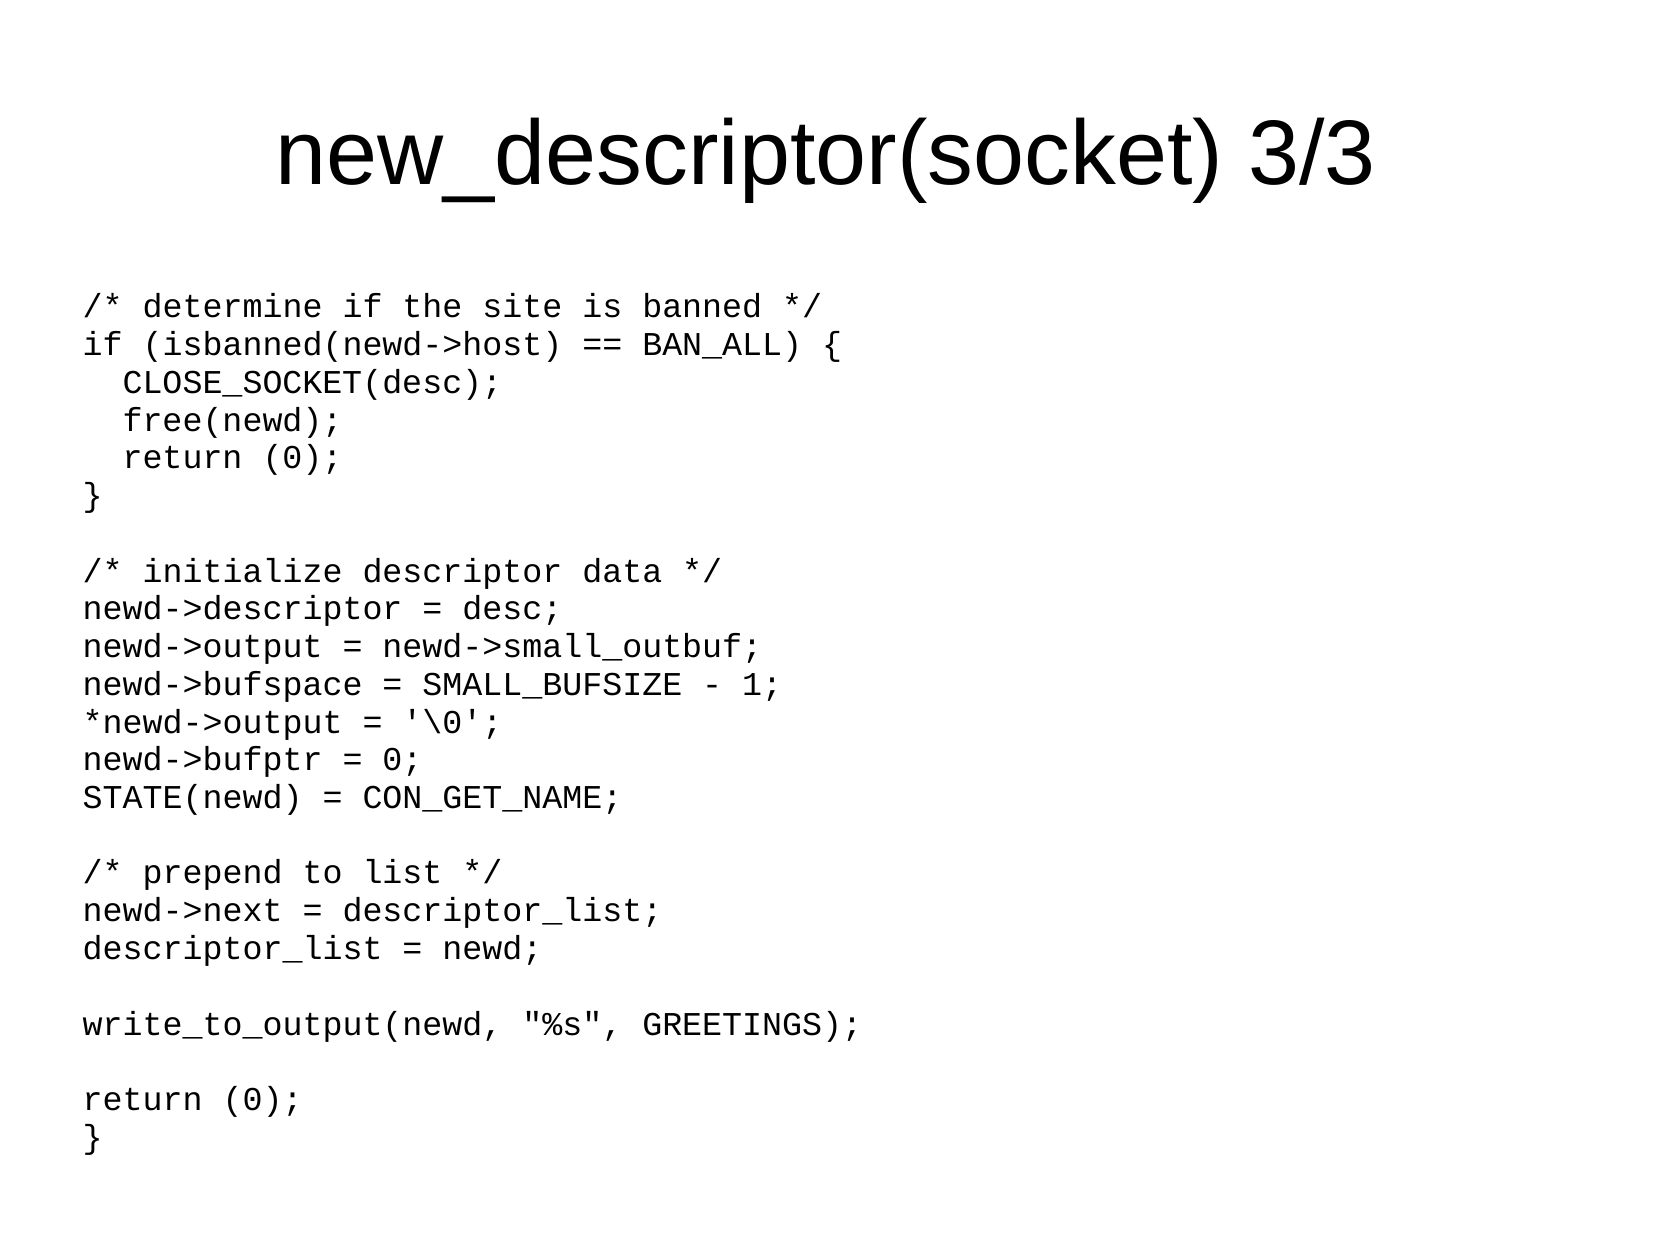

# new_descriptor(socket) 3/3
/* determine if the site is banned */
if (isbanned(newd->host) == BAN_ALL) {
 CLOSE_SOCKET(desc);
 free(newd);
 return (0);
}
/* initialize descriptor data */
newd->descriptor = desc;
newd->output = newd->small_outbuf;
newd->bufspace = SMALL_BUFSIZE - 1;
*newd->output = '\0';
newd->bufptr = 0;
STATE(newd) = CON_GET_NAME;
/* prepend to list */
newd->next = descriptor_list;
descriptor_list = newd;
write_to_output(newd, "%s", GREETINGS);
return (0);
}